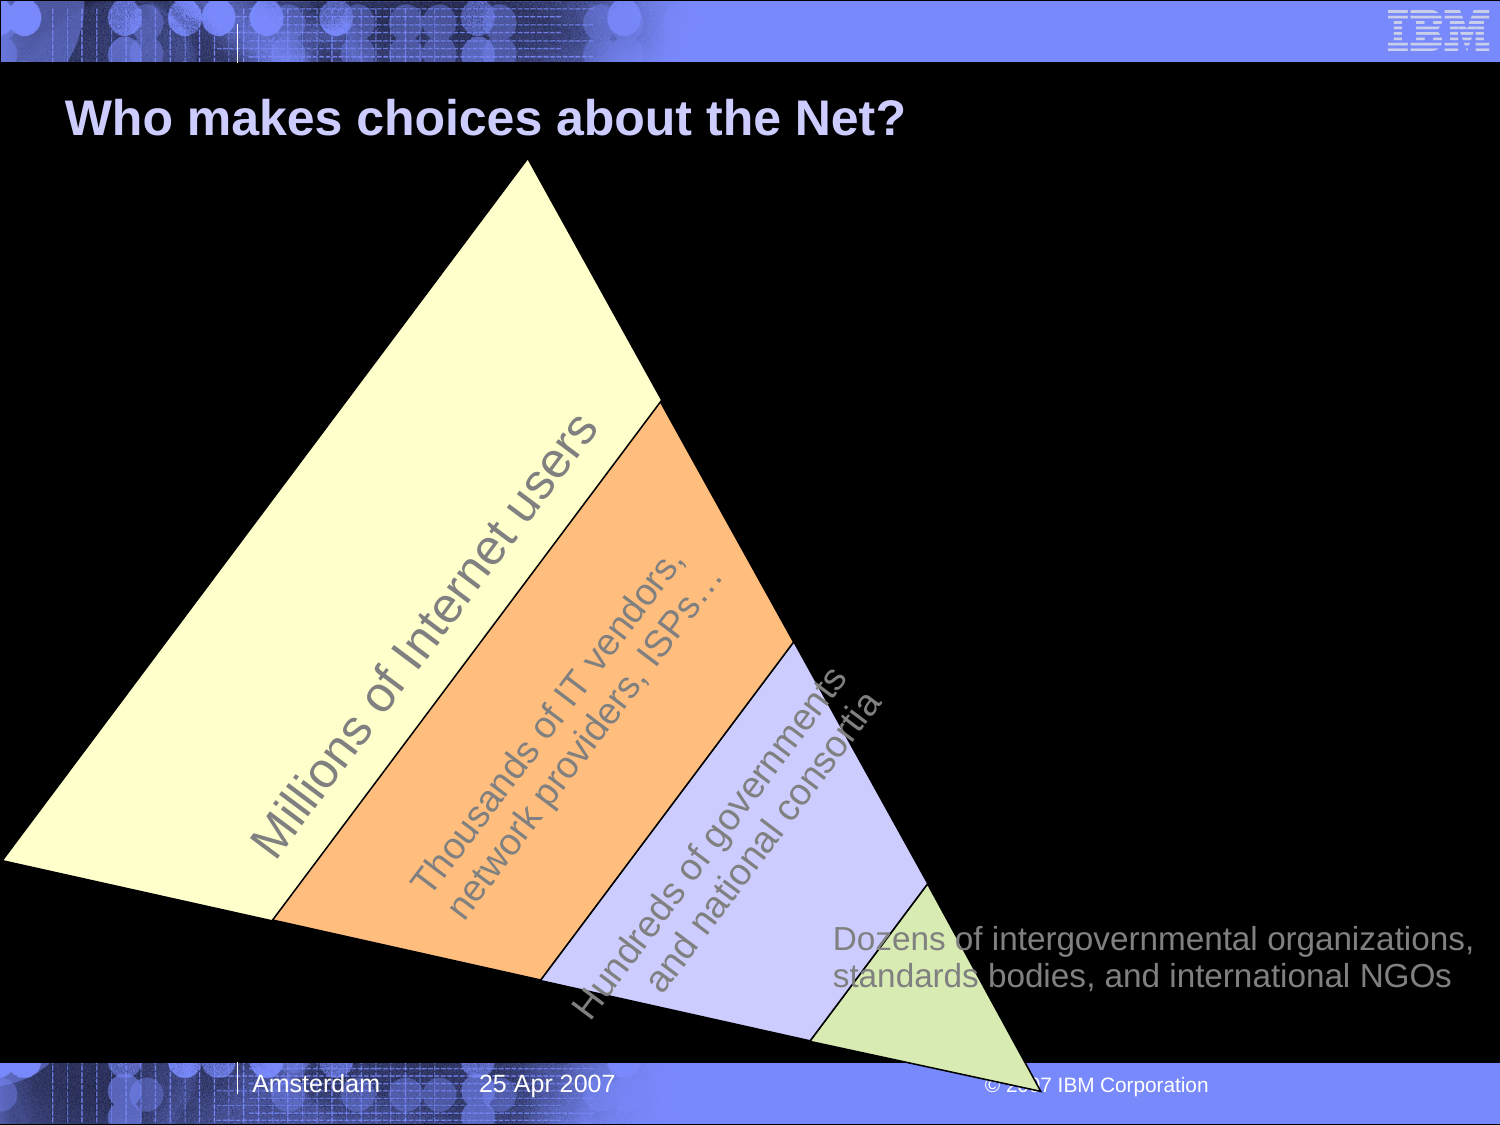

# Who makes choices about the Net?
Millions of Internet users
Thousands of IT vendors,
network providers, ISPs…
Hundreds of governments and national consortia
Dozens of intergovernmental organizations,
standards bodies, and international NGOs